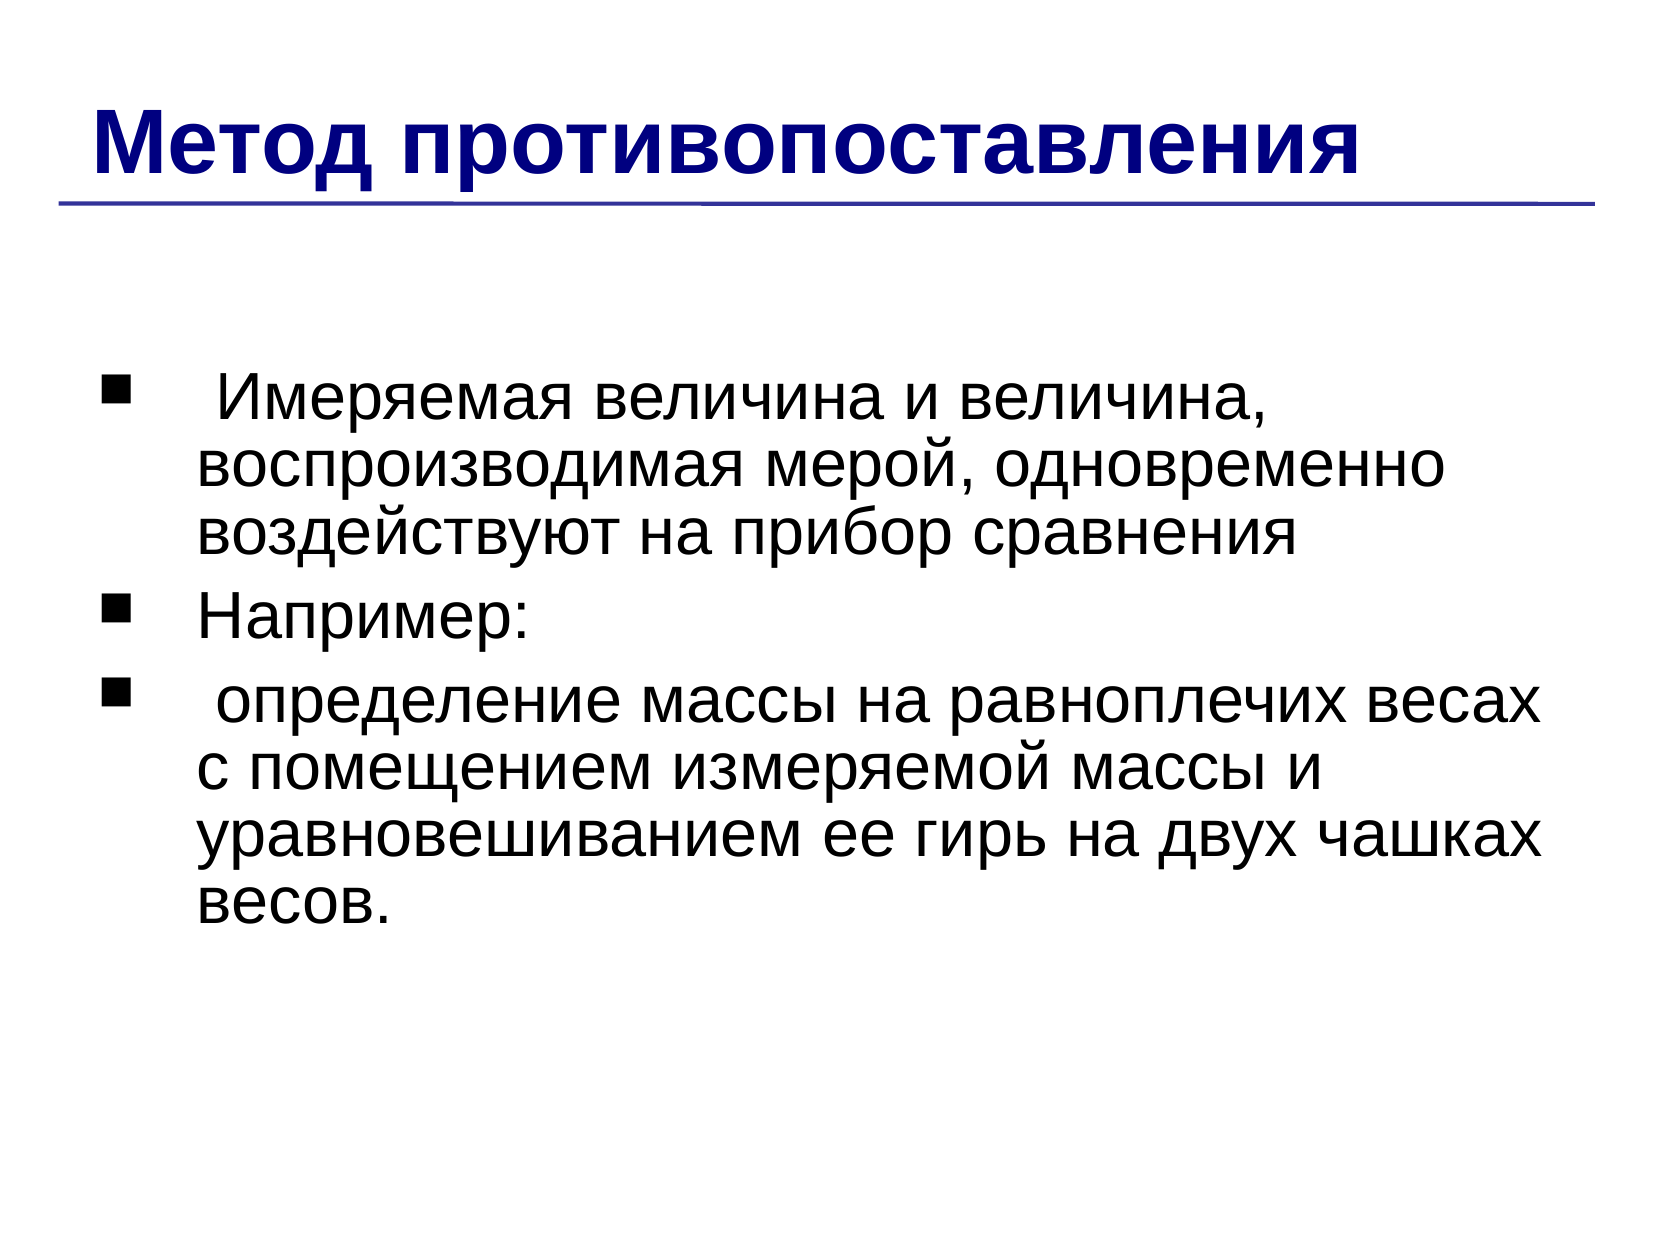

# Метод противопоставления
 Имеряемая величина и величина, воспроизводимая мерой, одновременно воздействуют на прибор сравнения
Например:
 определение массы на равноплечих весах с помещением измеряемой массы и уравновешиванием ее гирь на двух чашках весов.